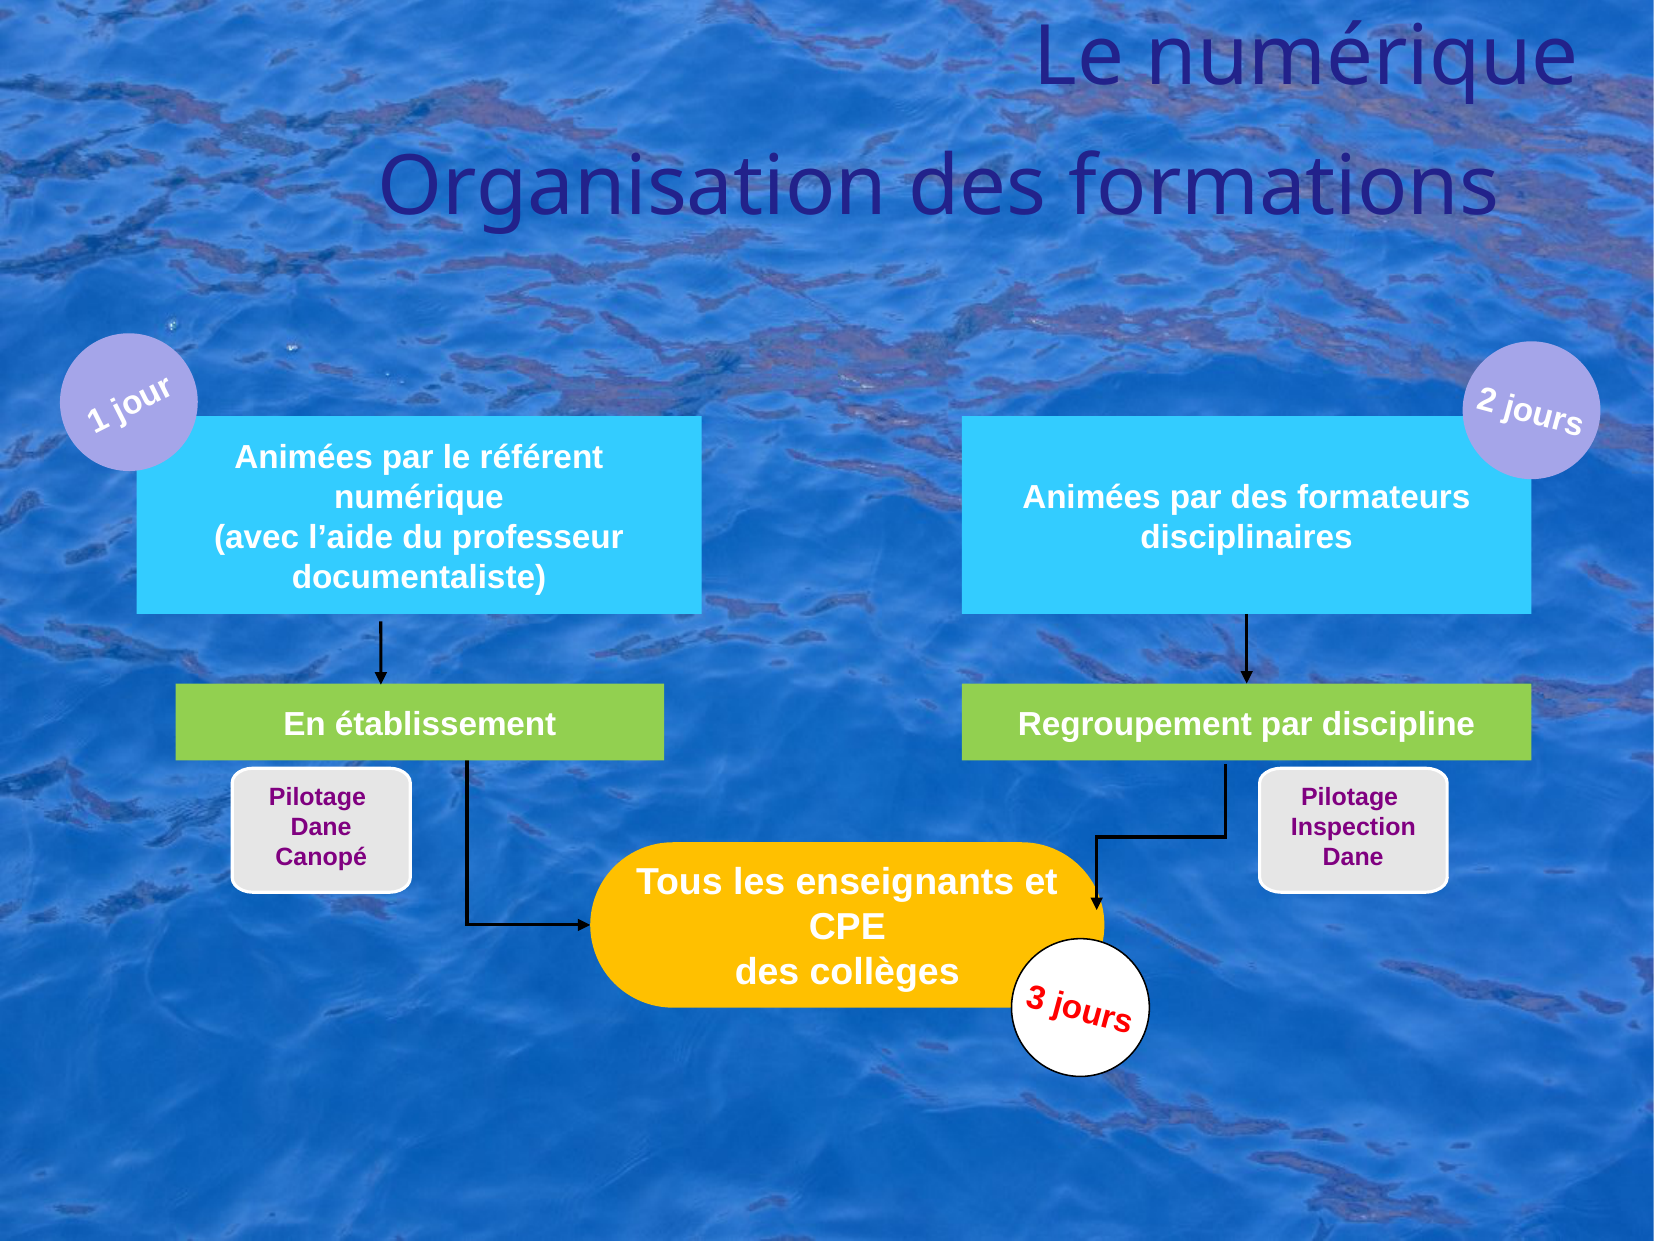

Le numérique
# Organisation des formations
1 jour
2 jours
Animées par le référent numérique
(avec l’aide du professeur documentaliste)
Animées par des formateurs disciplinaires
En établissement
Regroupement par discipline
Pilotage
Dane
Canopé
Pilotage
Inspection Dane
Tous les enseignants et CPE
des collèges
3 jours